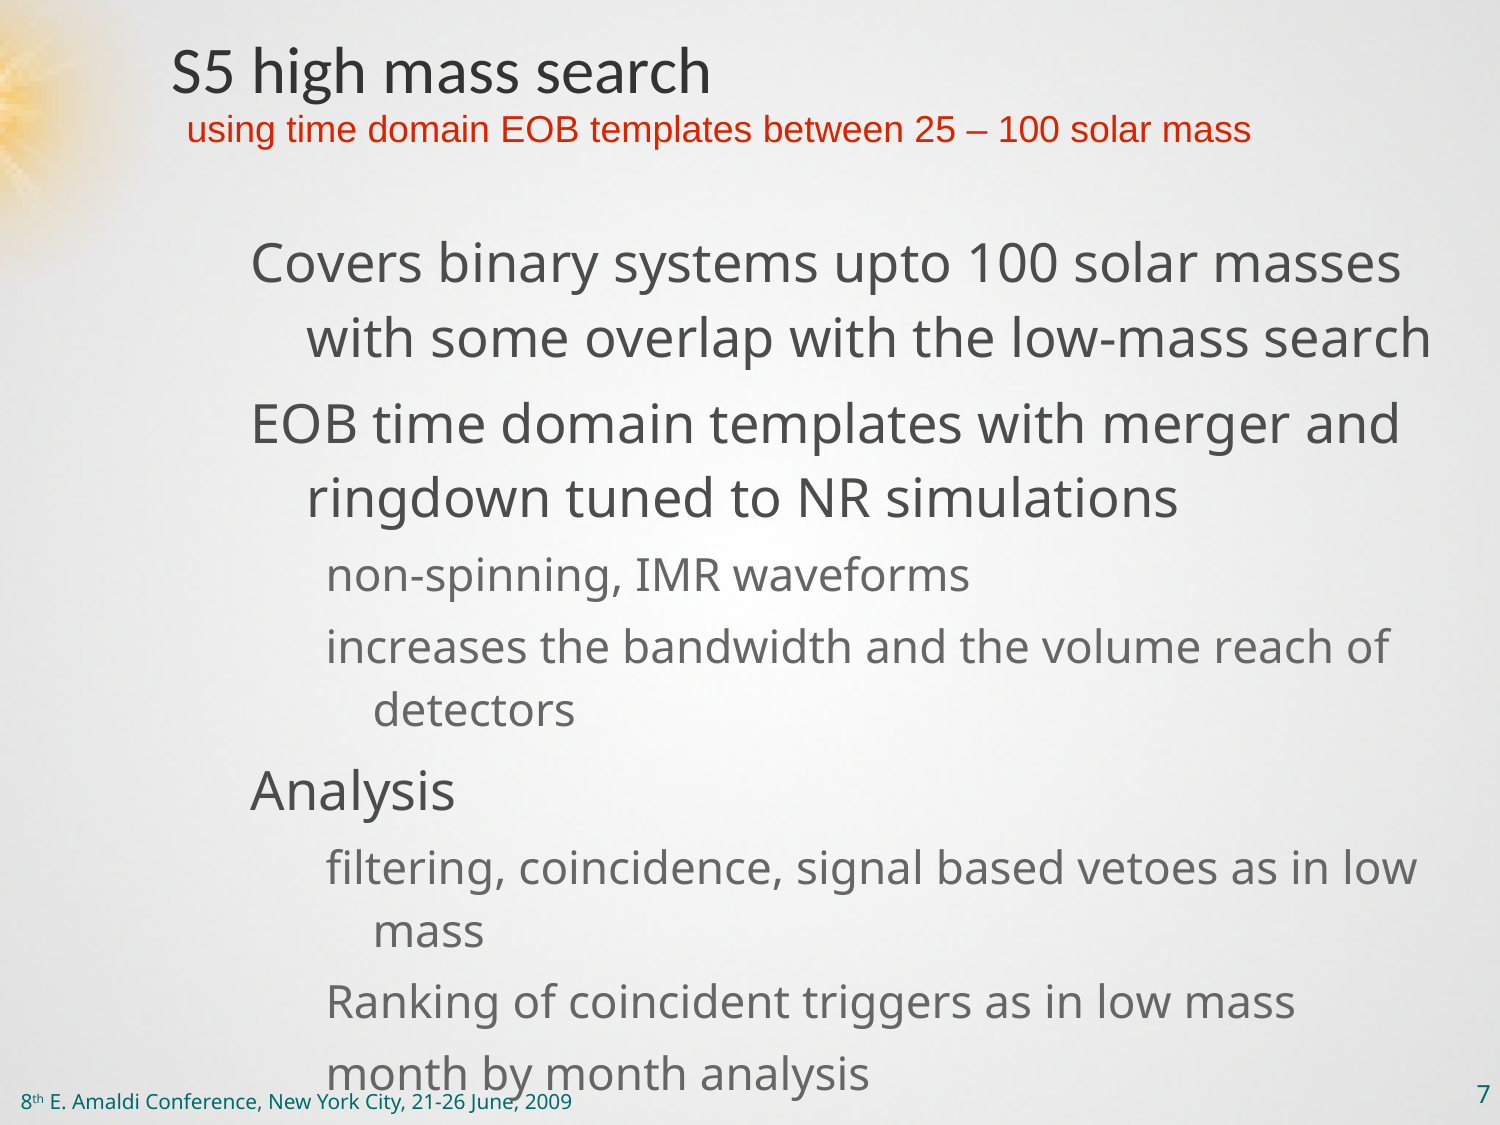

# S5 high mass search
using time domain EOB templates between 25 – 100 solar mass
Covers binary systems upto 100 solar masses with some overlap with the low-mass search
EOB time domain templates with merger and ringdown tuned to NR simulations
non-spinning, IMR waveforms
increases the bandwidth and the volume reach of detectors
Analysis
filtering, coincidence, signal based vetoes as in low mass
Ranking of coincident triggers as in low mass
month by month analysis
Craig Robinson's talk